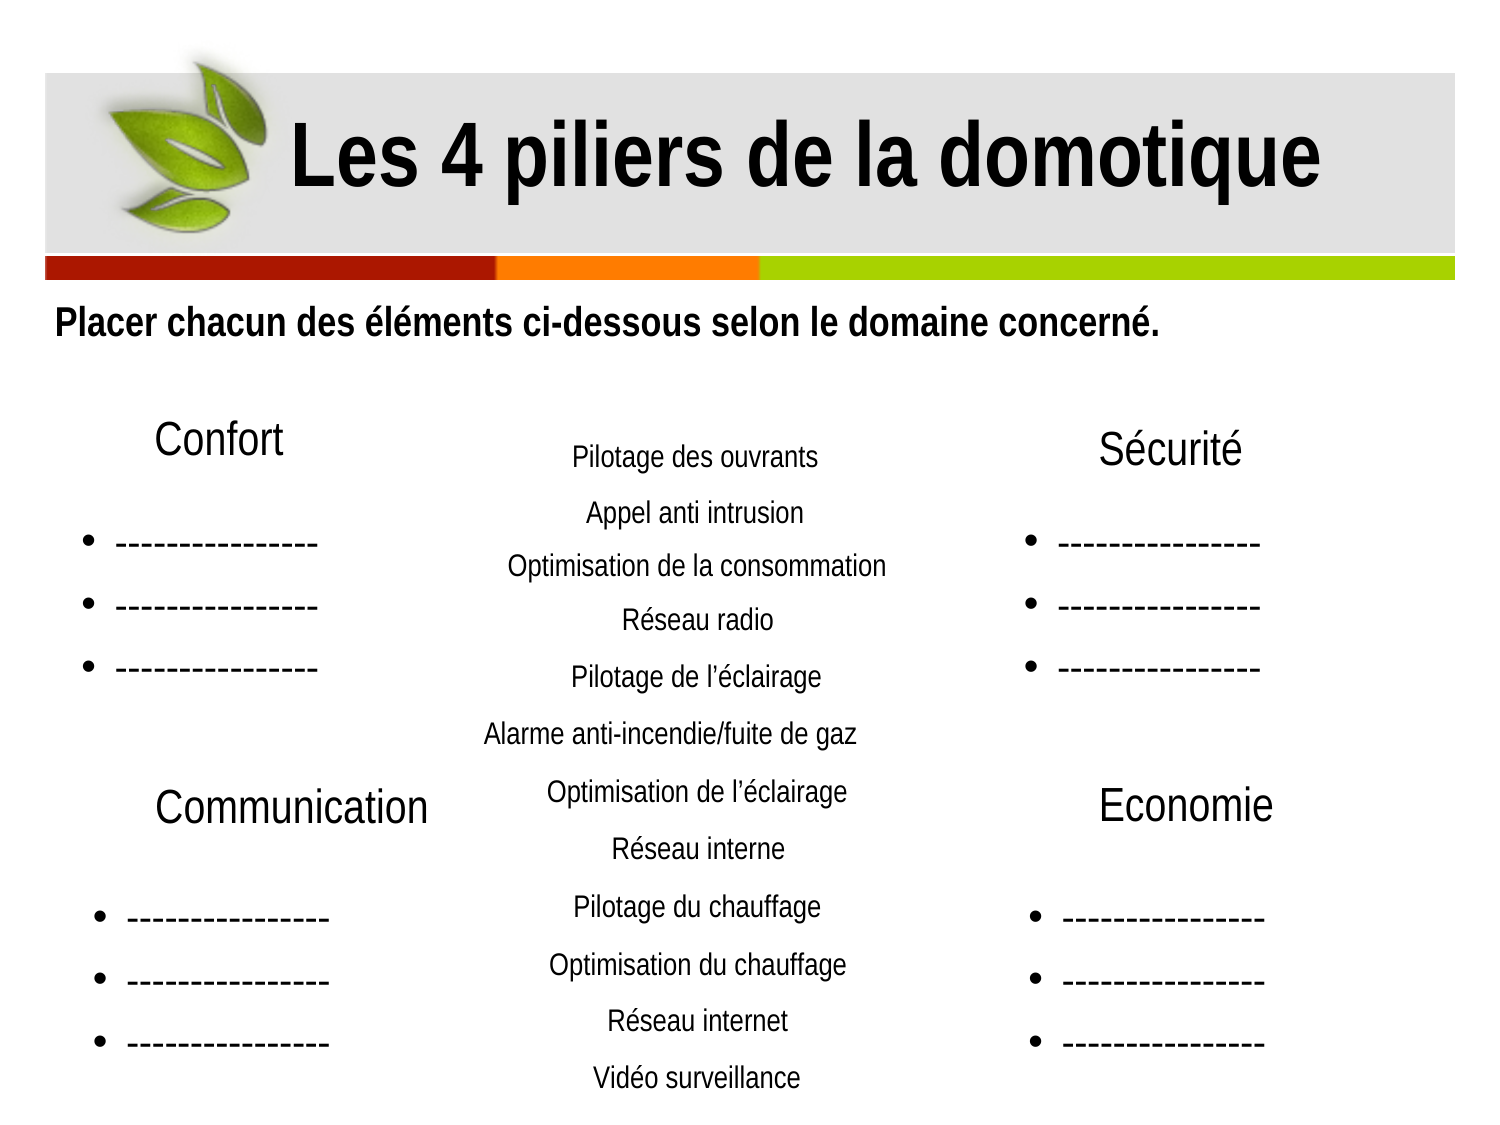

Les 4 piliers de la domotique
Placer chacun des éléments ci-dessous selon le domaine concerné.
Confort
Sécurité
Pilotage des ouvrants
Appel anti intrusion
 ----------------
 ----------------
 ----------------
 ----------------
 ----------------
 ----------------
Optimisation de la consommation
Réseau radio
Pilotage de l’éclairage
Alarme anti-incendie/fuite de gaz
Optimisation de l’éclairage
Economie
Communication
Réseau interne
Pilotage du chauffage
 ----------------
 ----------------
 ----------------
 ----------------
 ----------------
 ----------------
Optimisation du chauffage
Réseau internet
Vidéo surveillance